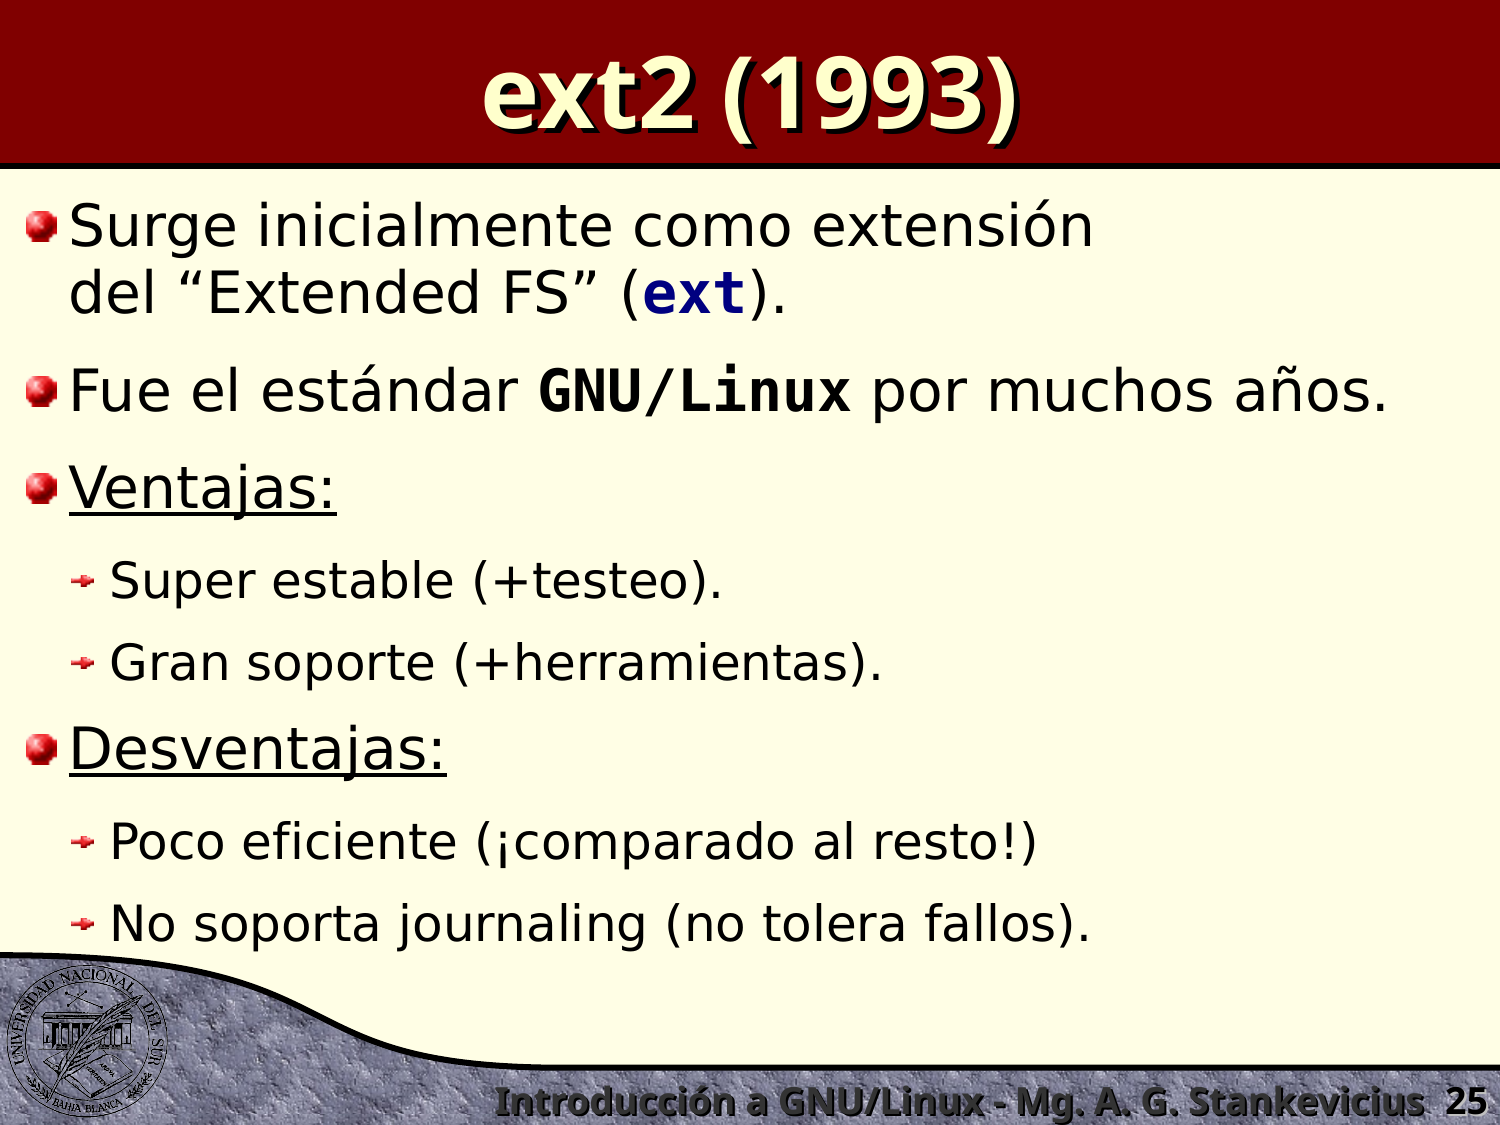

# ext2 (1993)
Surge inicialmente como extensión
del “Extended FS” (ext).
Fue el estándar GNU/Linux por muchos años.
Ventajas:
Super estable (+testeo).
Gran soporte (+herramientas).
Desventajas:
Poco eficiente (¡comparado al resto!)
No soporta journaling (no tolera fallos).
25